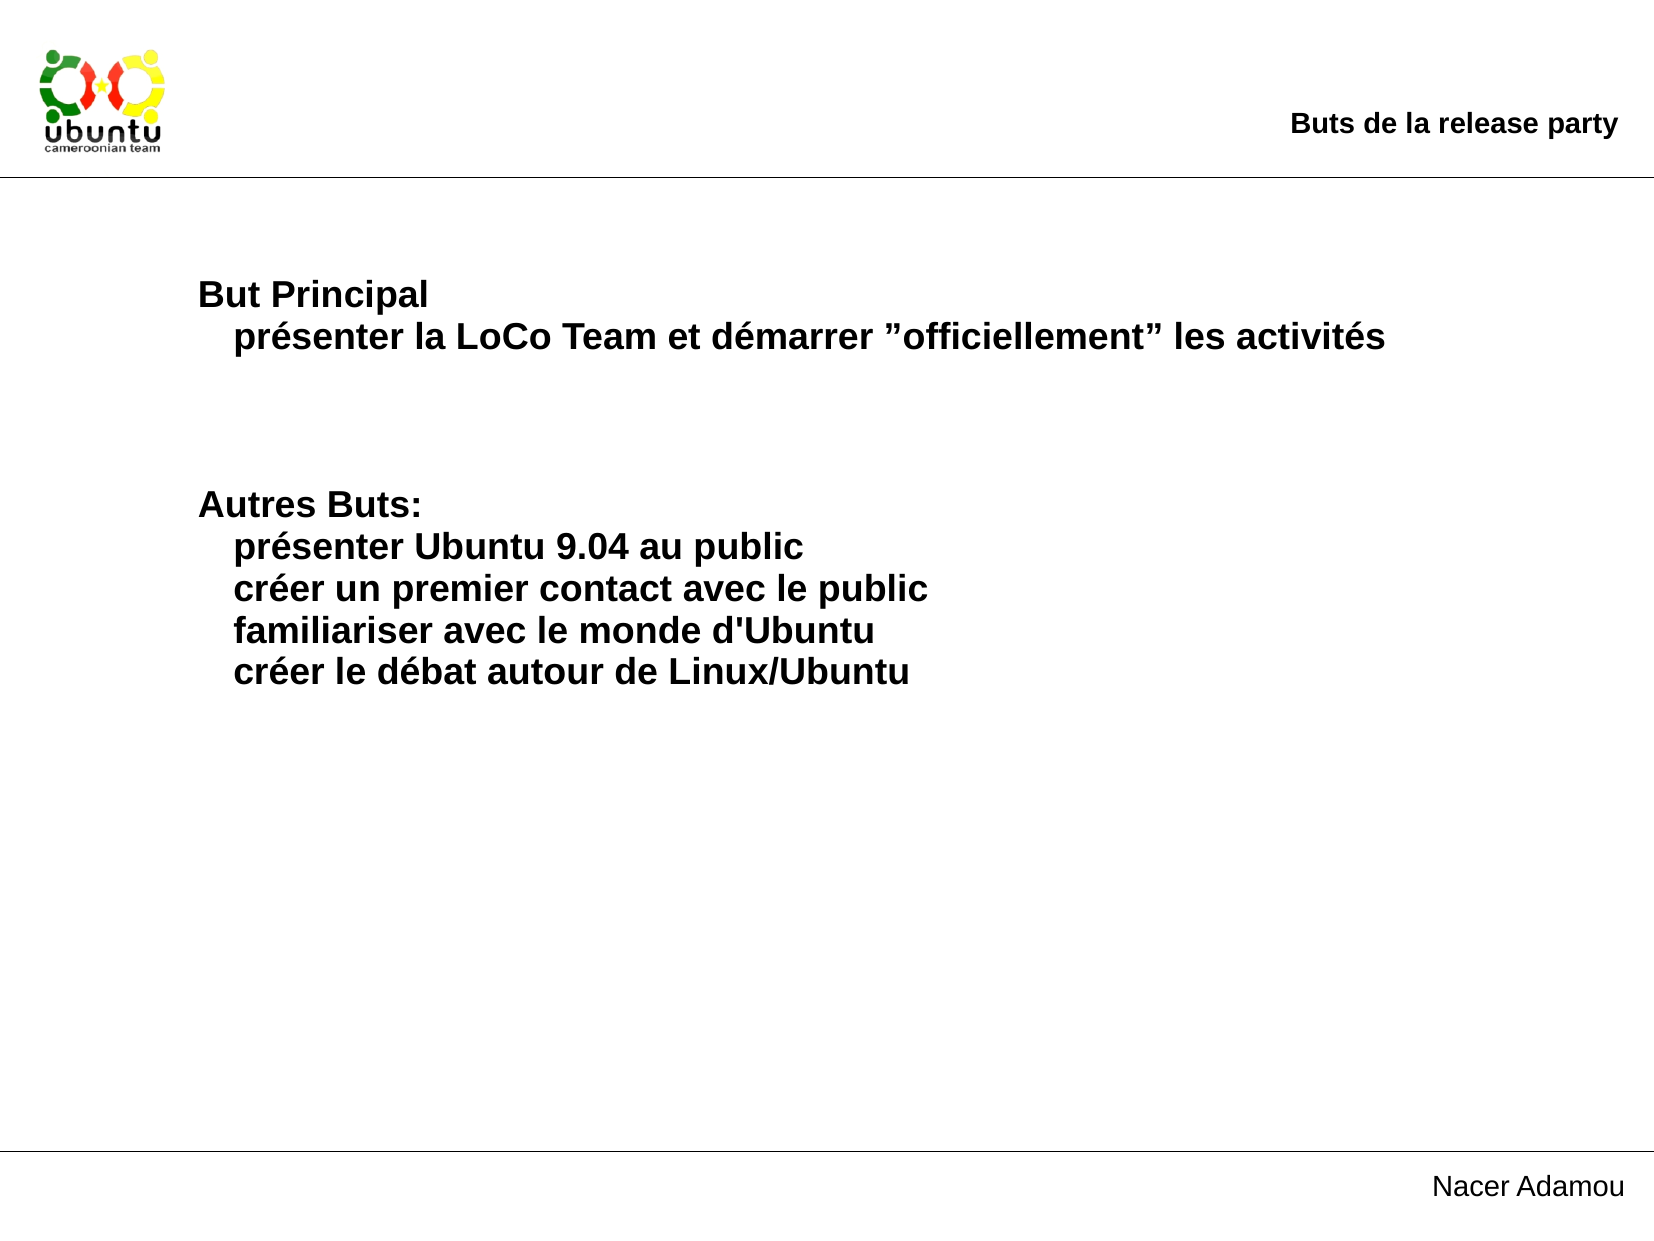

Buts de la release party
But Principal
présenter la LoCo Team et démarrer ”officiellement” les activités
Autres Buts:
présenter Ubuntu 9.04 au public
créer un premier contact avec le public
familiariser avec le monde d'Ubuntu
créer le débat autour de Linux/Ubuntu
Nacer Adamou